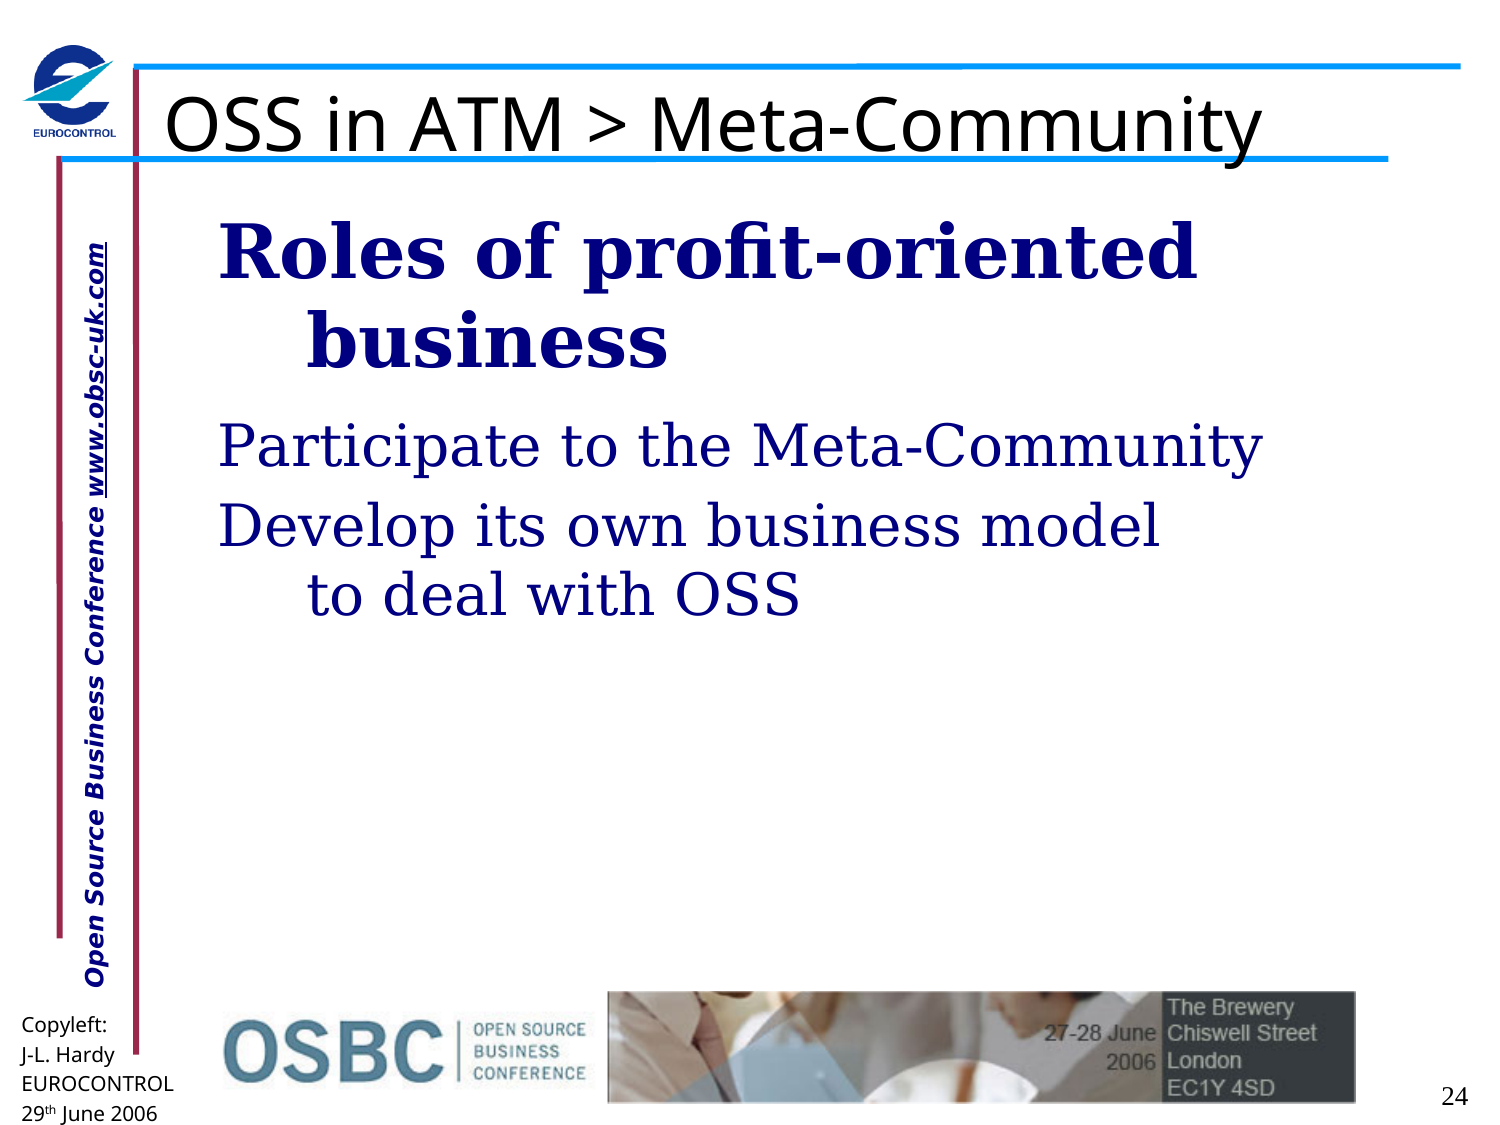

# Roles of profit-oriented business
Participate to the Meta-Community
Develop its own business model
to deal with OSS